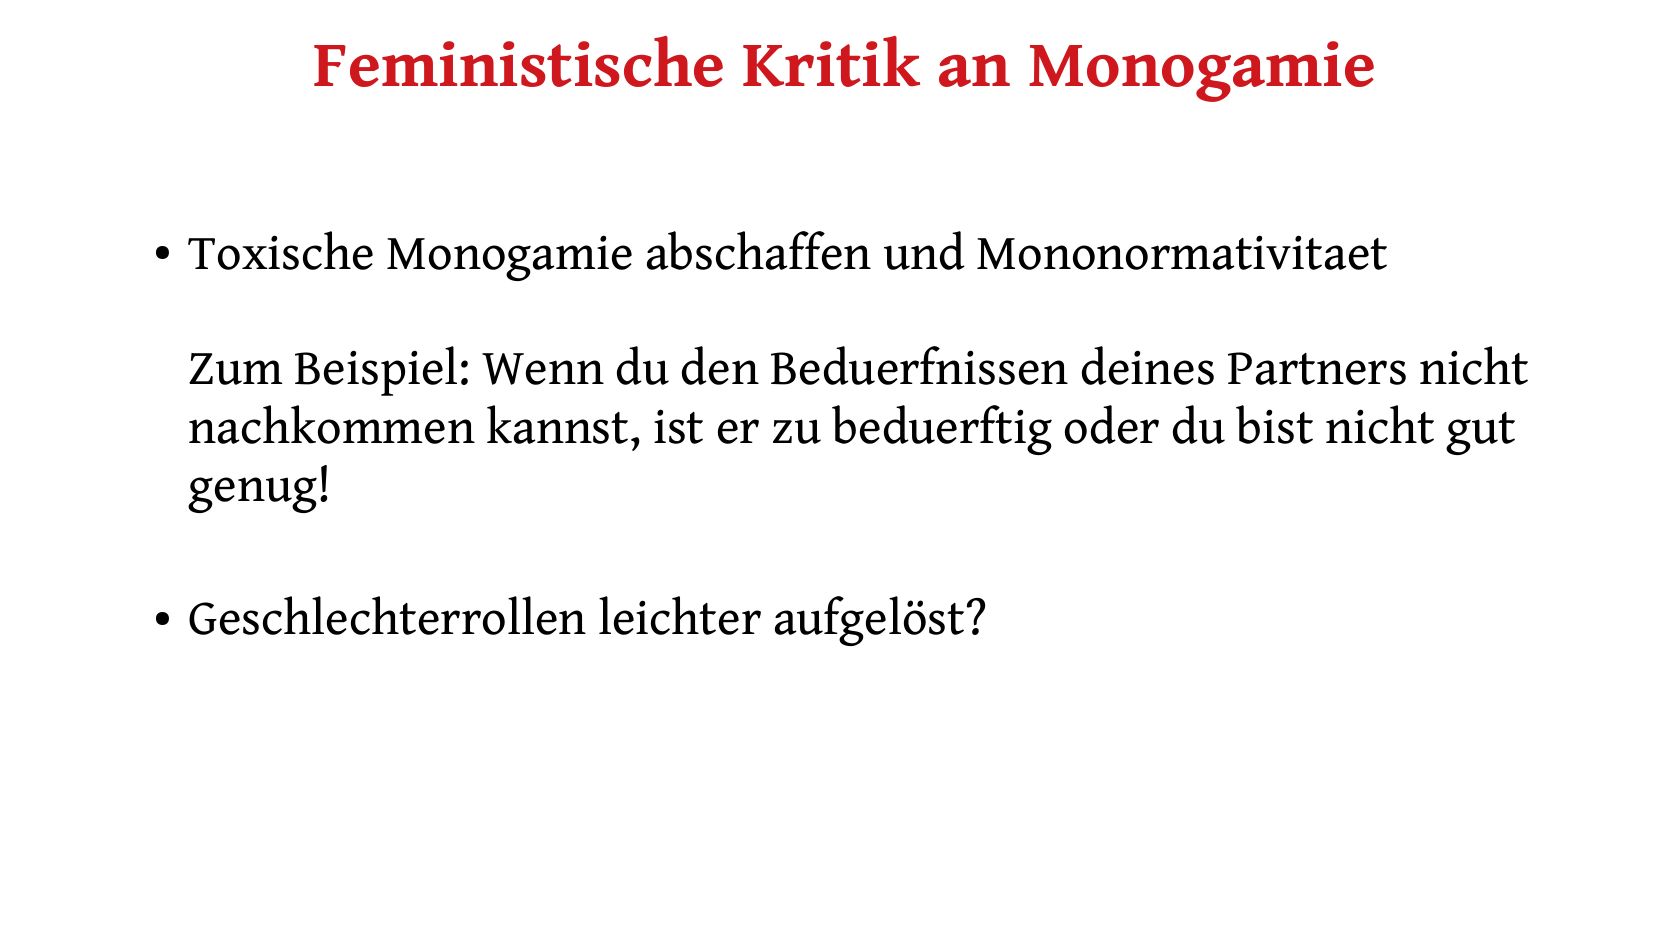

Feministische Kritik an Monogamie
# Toxische Monogamie abschaffen und Mononormativitaet
Zum Beispiel: Wenn du den Beduerfnissen deines Partners nicht nachkommen kannst, ist er zu beduerftig oder du bist nicht gut genug!
Geschlechterrollen leichter aufgelöst?